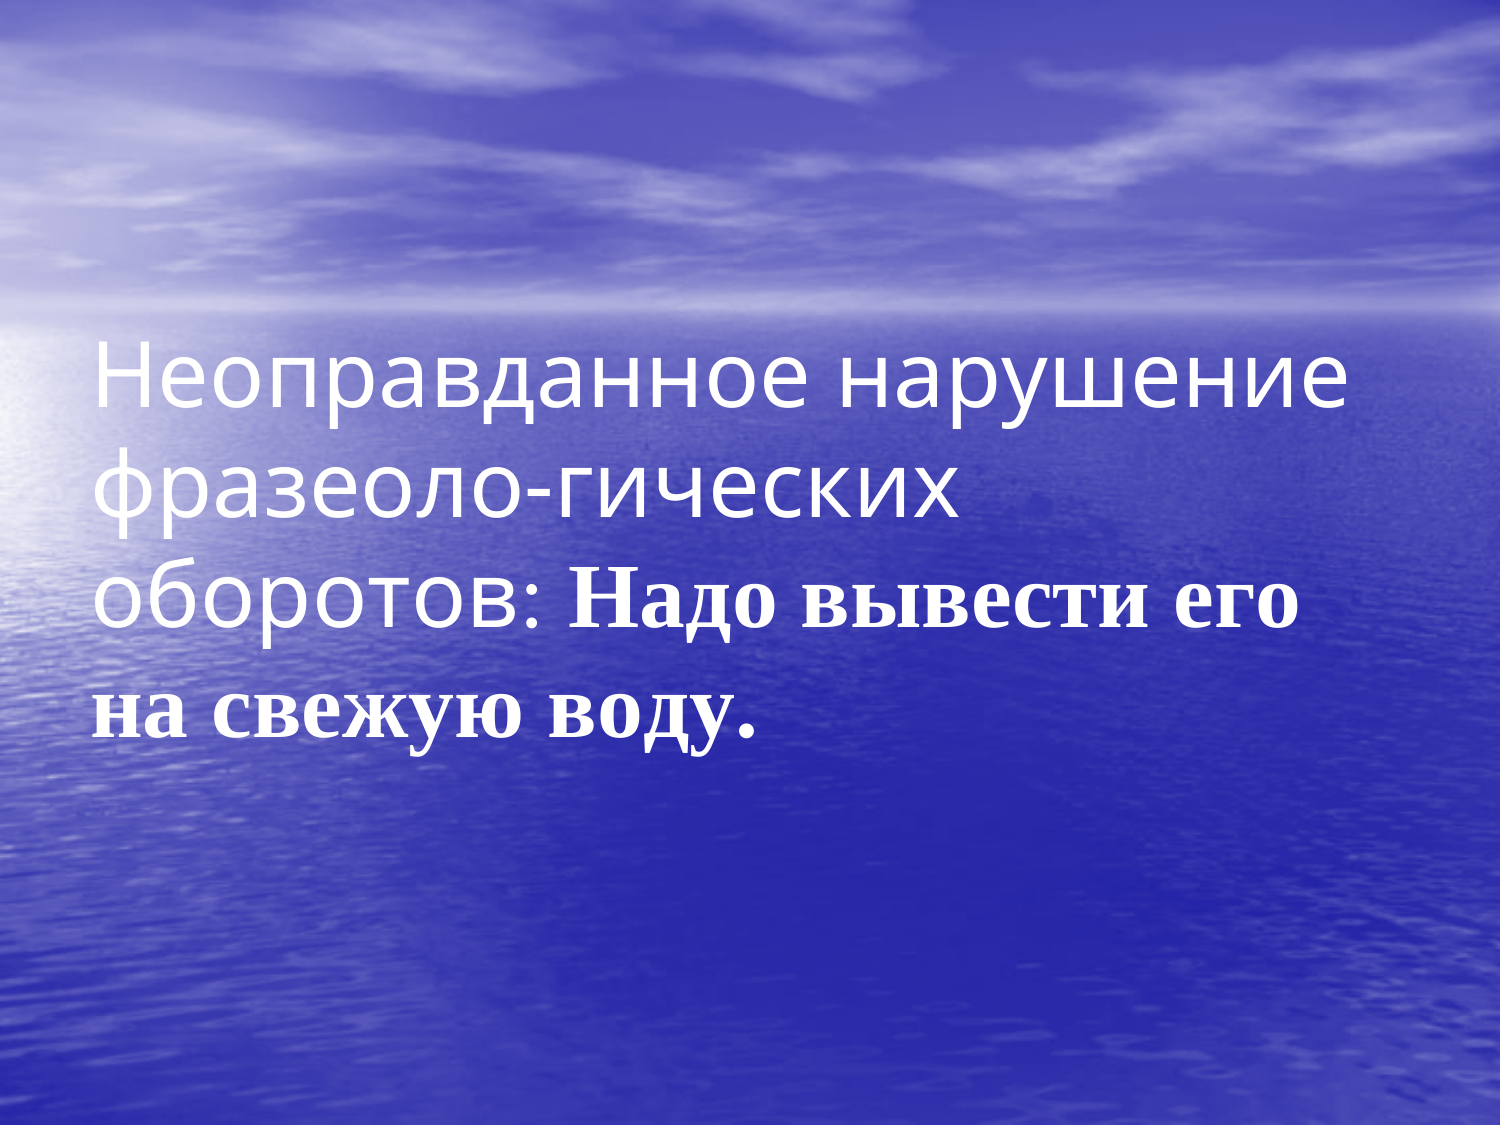

# Неоправданное нарушение фразеоло-гических оборотов: Надо вывести его на свежую воду.